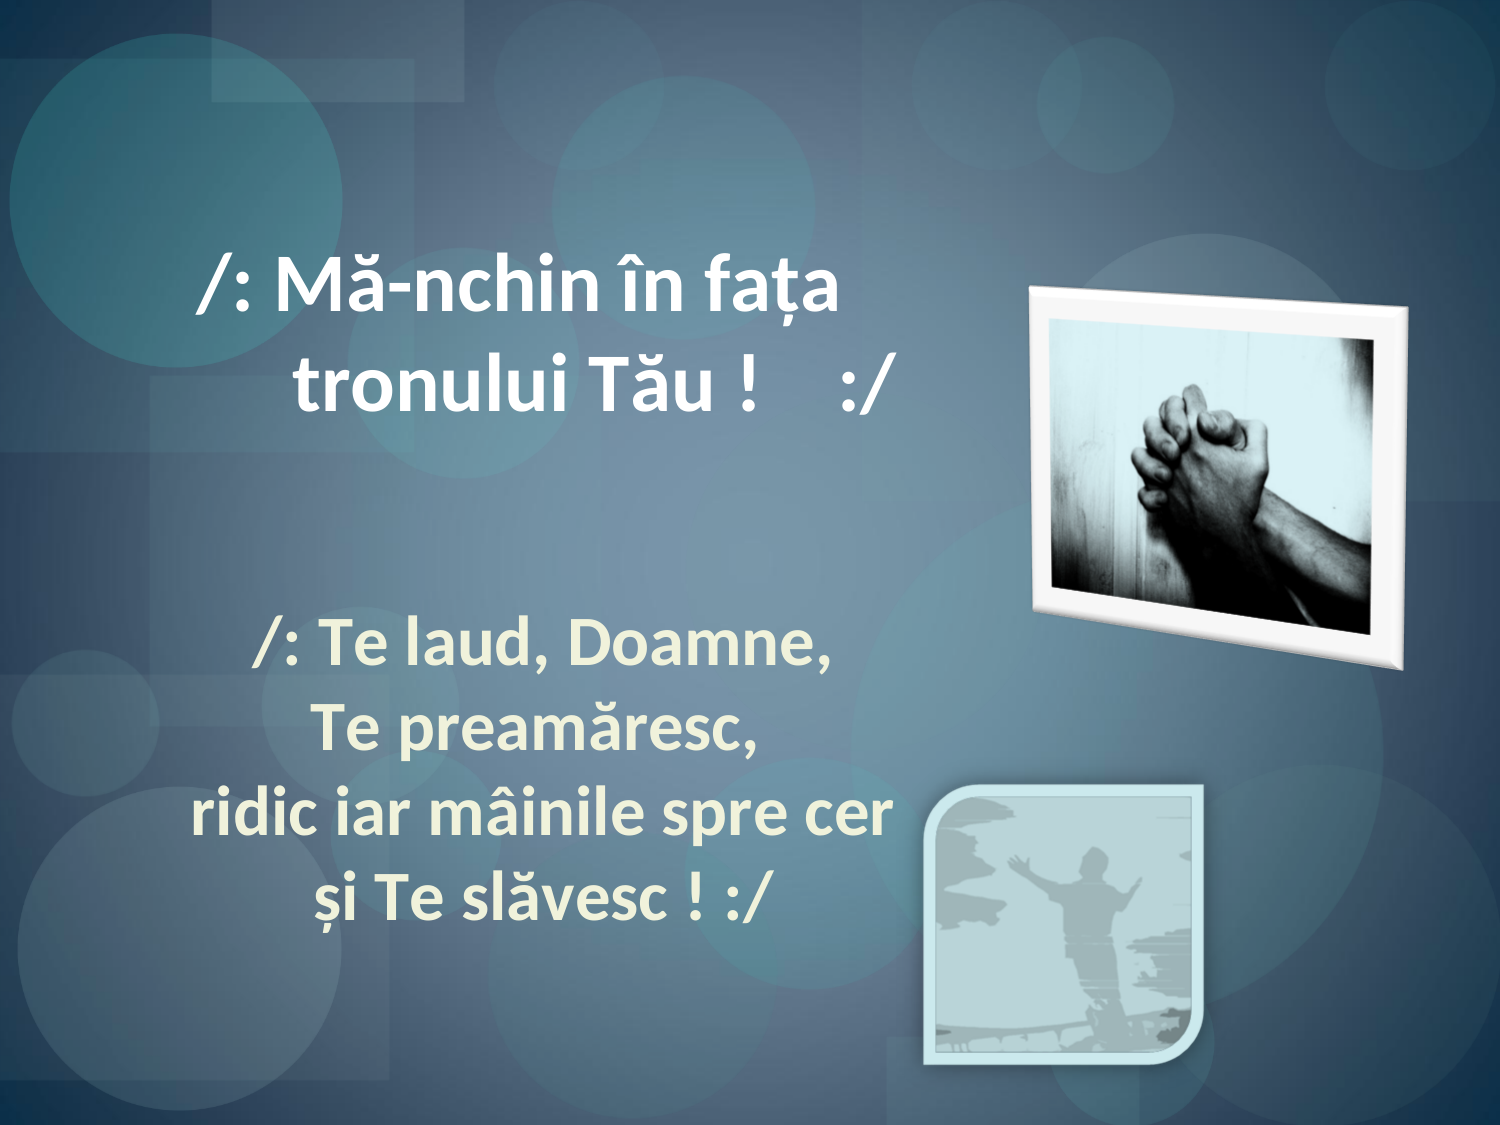

/: Mă-nchin în faţa
 tronului Tău ! :/
/: Te laud, Doamne,
Te preamăresc,
ridic iar mâinile spre cer
şi Te slăvesc ! :/